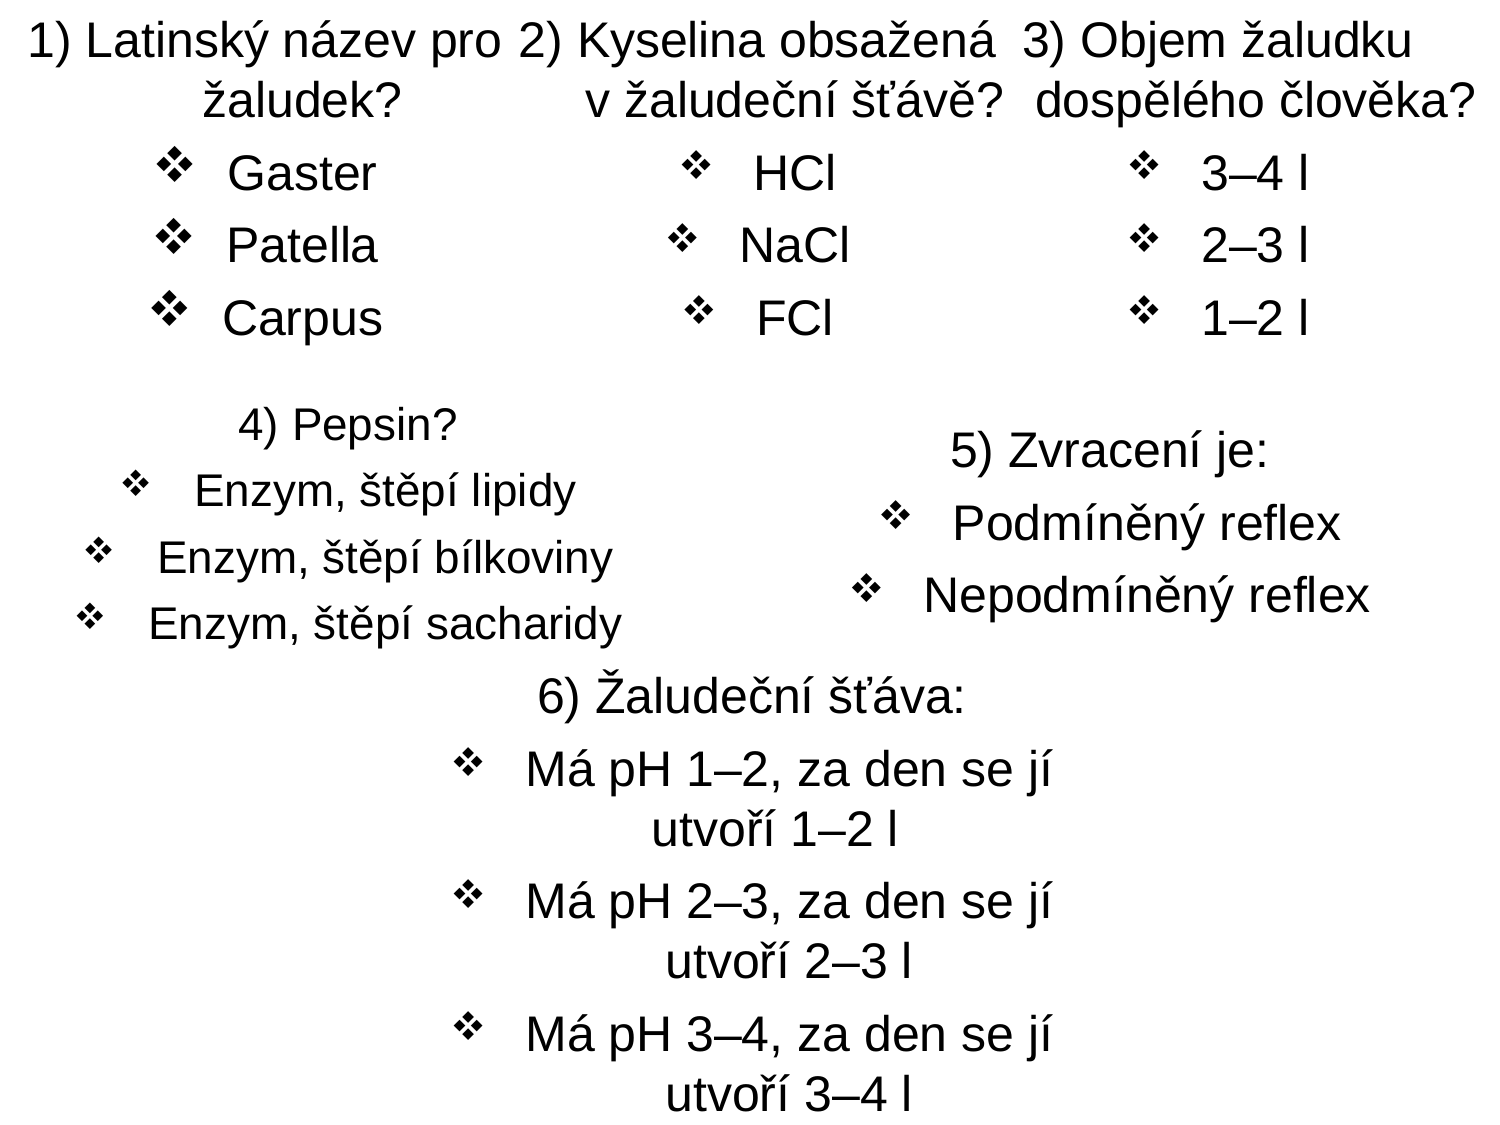

1) Latinský název pro žaludek?
Gaster
Patella
Carpus
2) Kyselina obsažená v žaludeční šťávě?
HCl
NaCl
FCl
3) Objem žaludku dospělého člověka?
3–4 l
2–3 l
1–2 l
4) Pepsin?
Enzym, štěpí lipidy
Enzym, štěpí bílkoviny
Enzym, štěpí sacharidy
5) Zvracení je:
Podmíněný reflex
Nepodmíněný reflex
6) Žaludeční šťáva:
Má pH 1–2, za den se jí utvoří 1–2 l
Má pH 2–3, za den se jí utvoří 2–3 l
Má pH 3–4, za den se jí utvoří 3–4 l